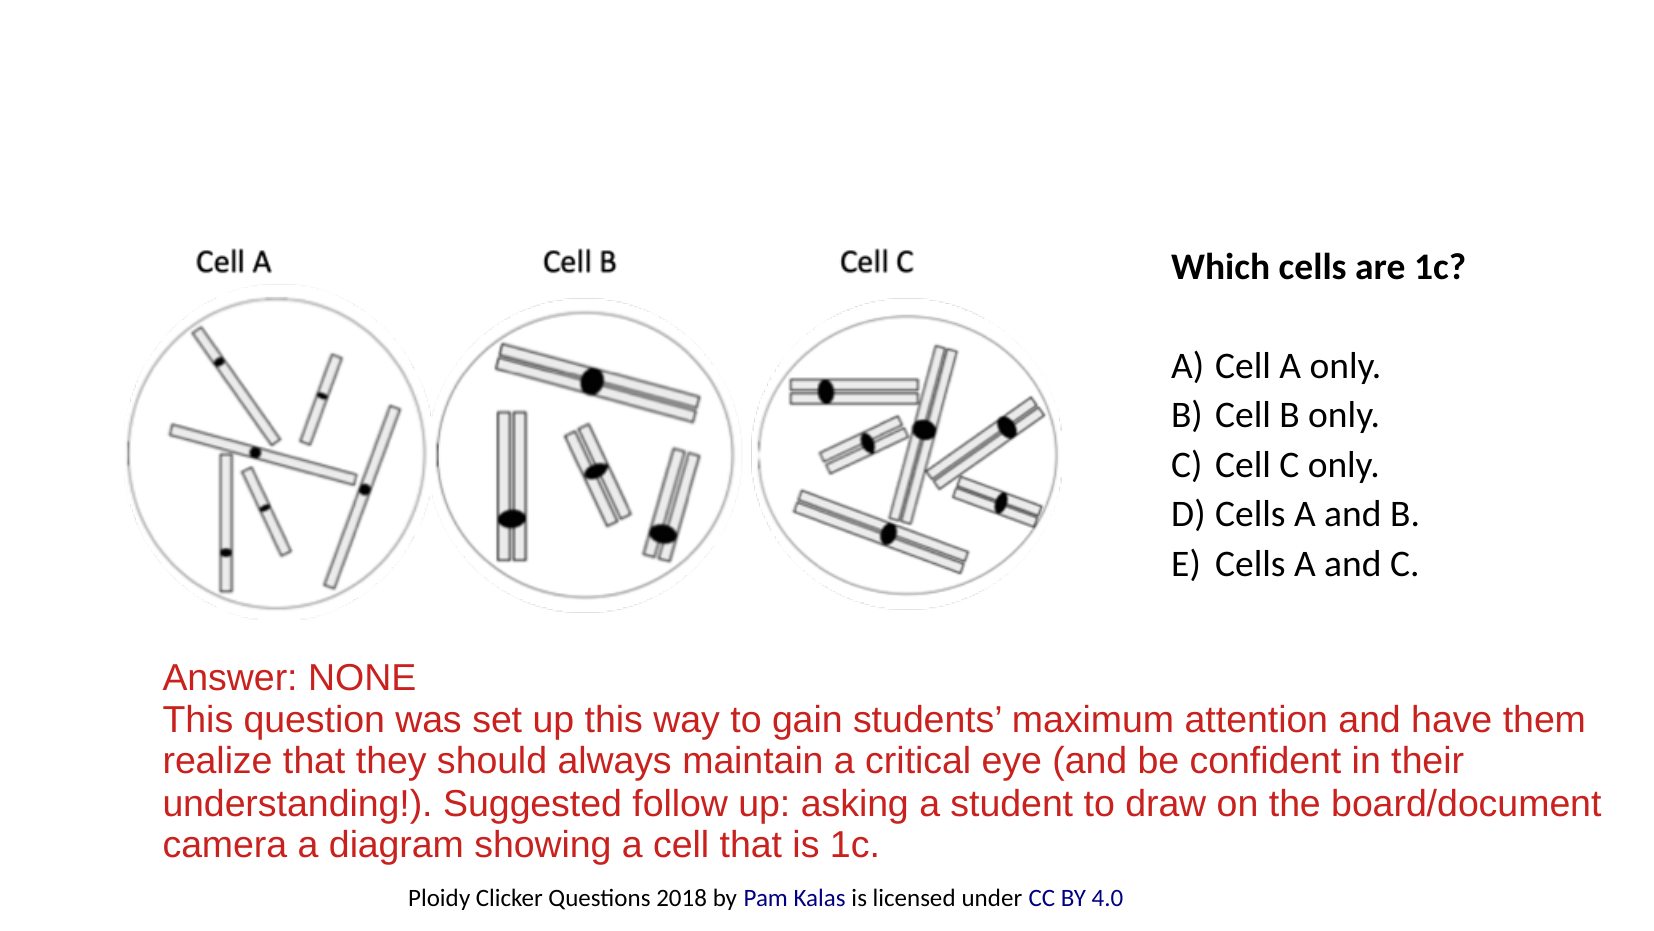

Which cells are 1c?
 Cell A only.
 Cell B only.
 Cell C only.
 Cells A and B.
 Cells A and C.
Answer: NONE
This question was set up this way to gain students’ maximum attention and have them realize that they should always maintain a critical eye (and be confident in their understanding!). Suggested follow up: asking a student to draw on the board/document camera a diagram showing a cell that is 1c.
Ploidy Clicker Questions 2018 by Pam Kalas is licensed under CC BY 4.0